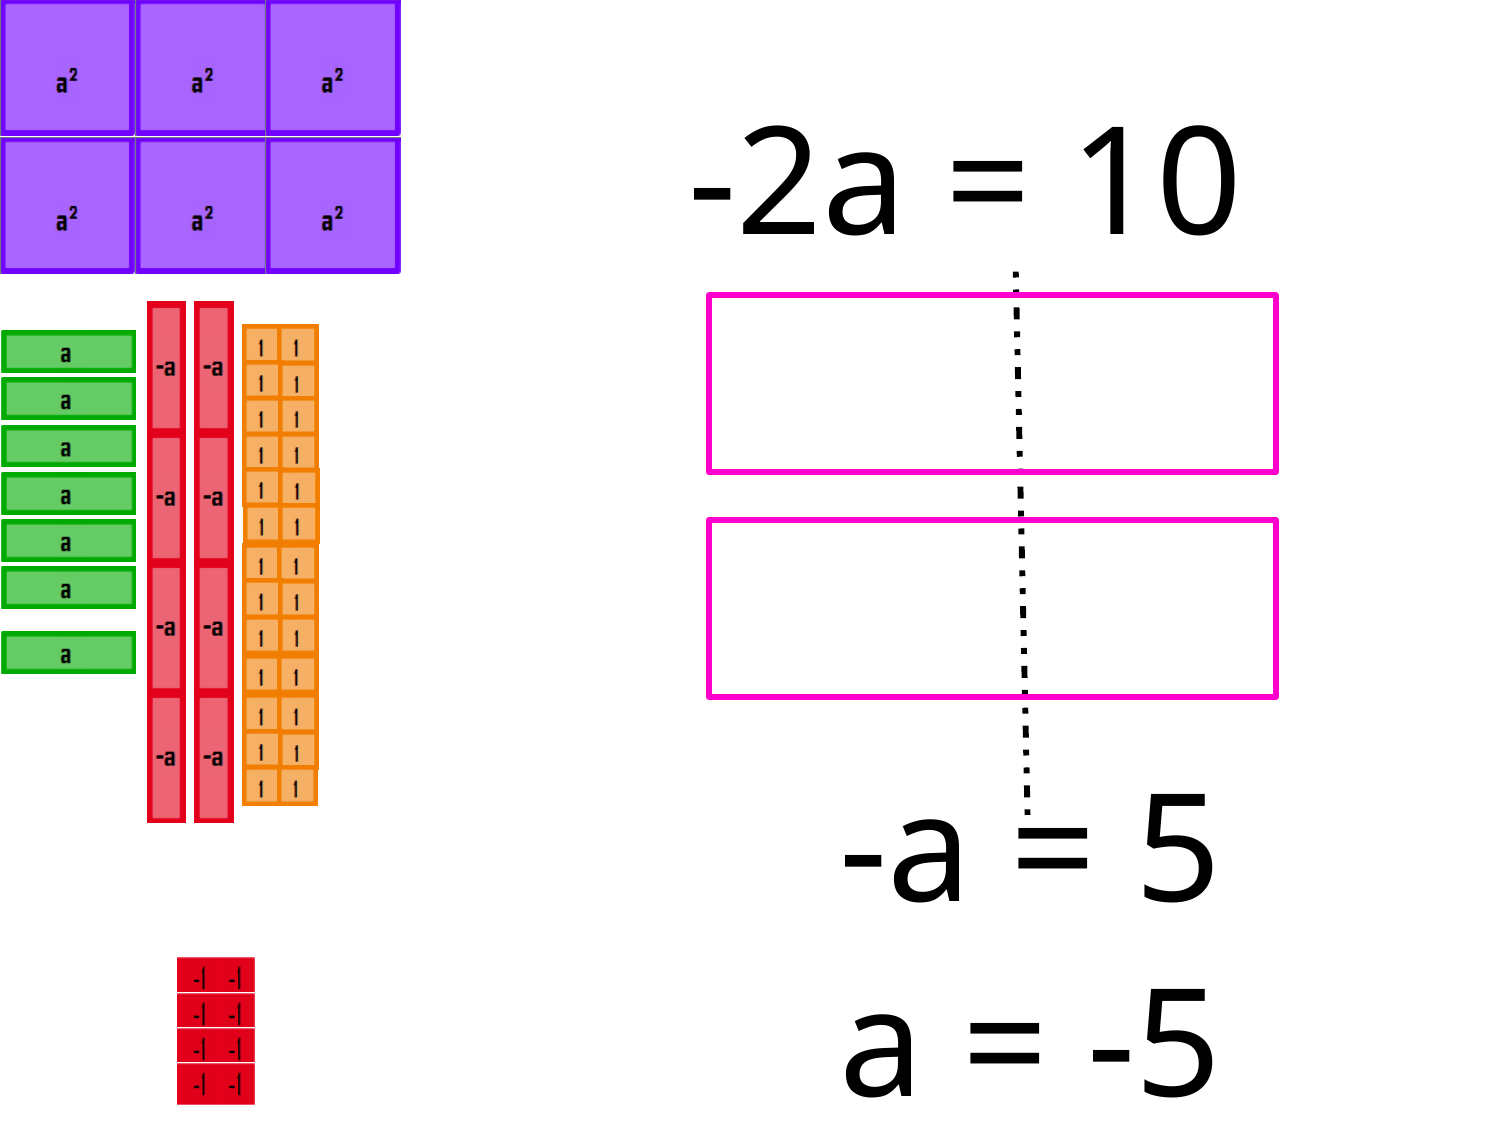

-2a = 10
-a = 5
a = -5